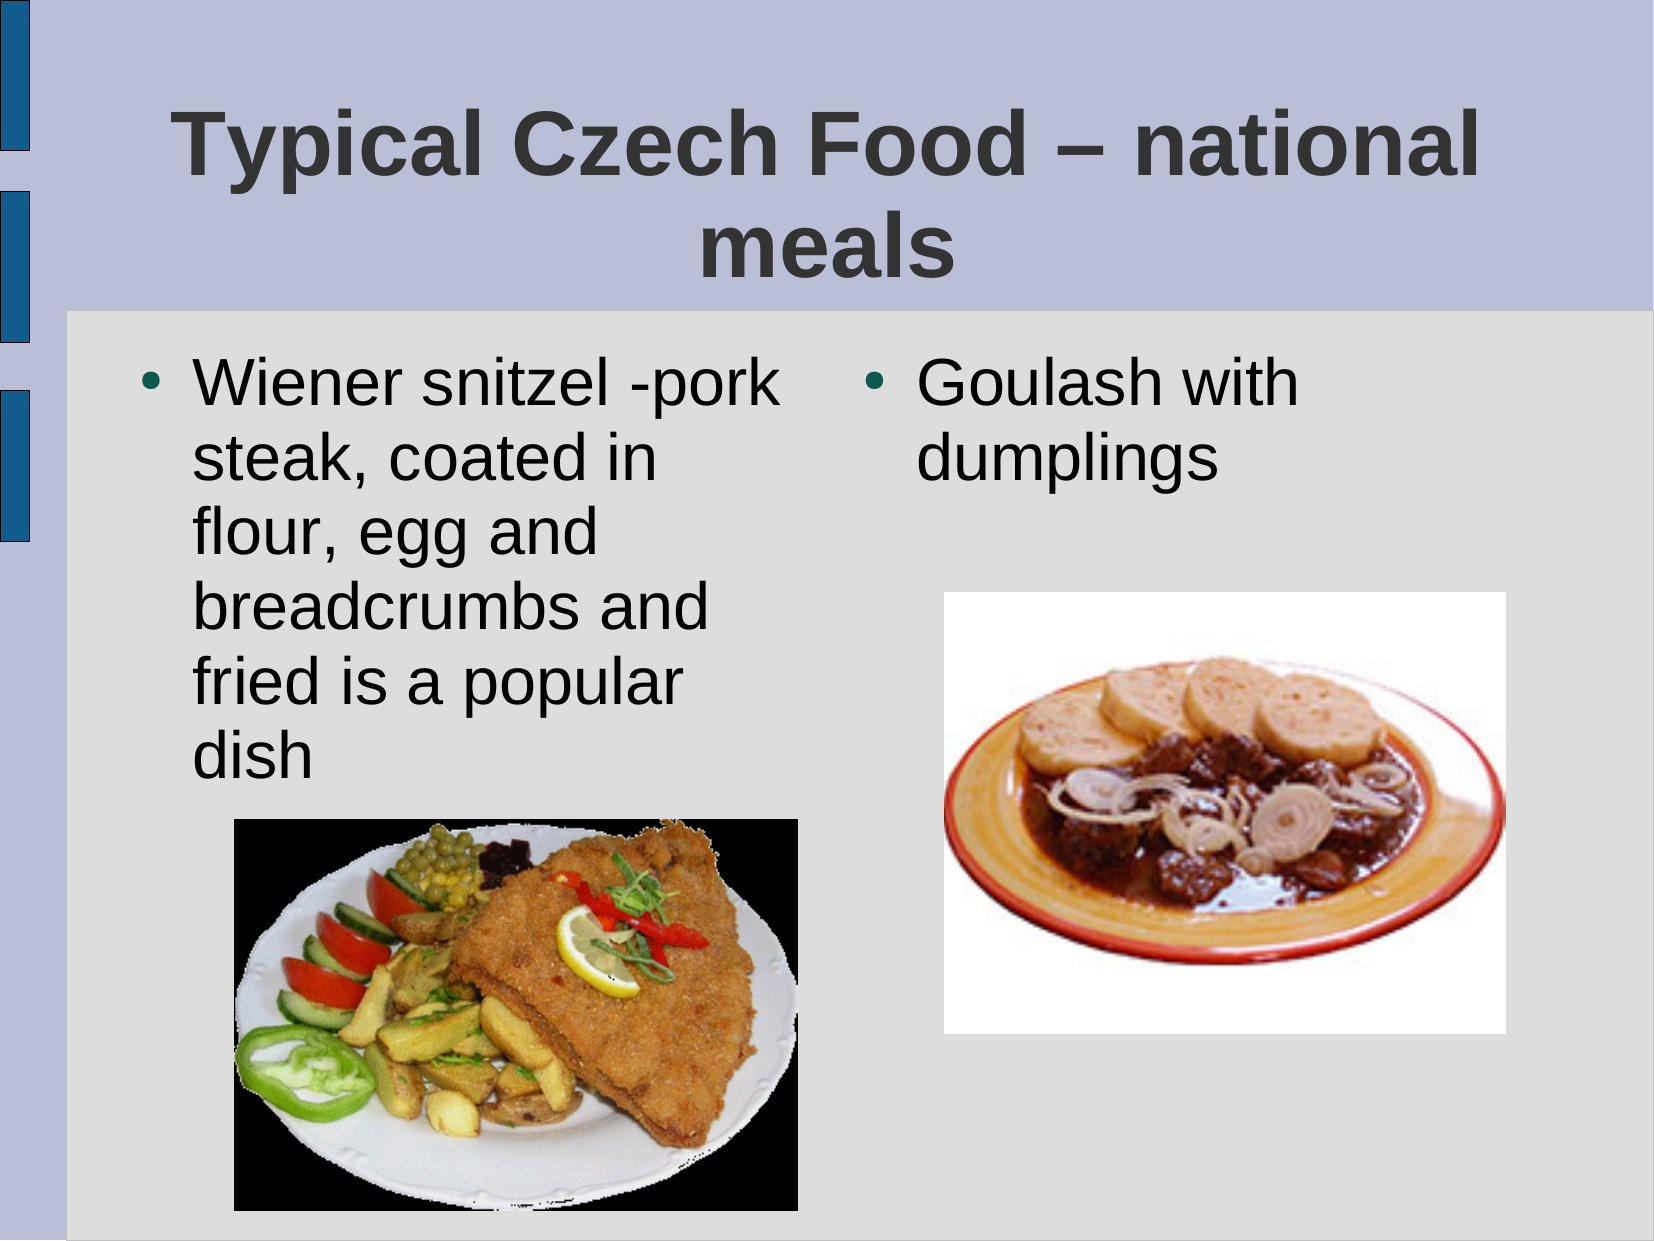

# Typical Czech Food – national meals
Wiener snitzel -pork steak, coated in flour, egg and breadcrumbs and fried is a popular dish
Goulash with dumplings